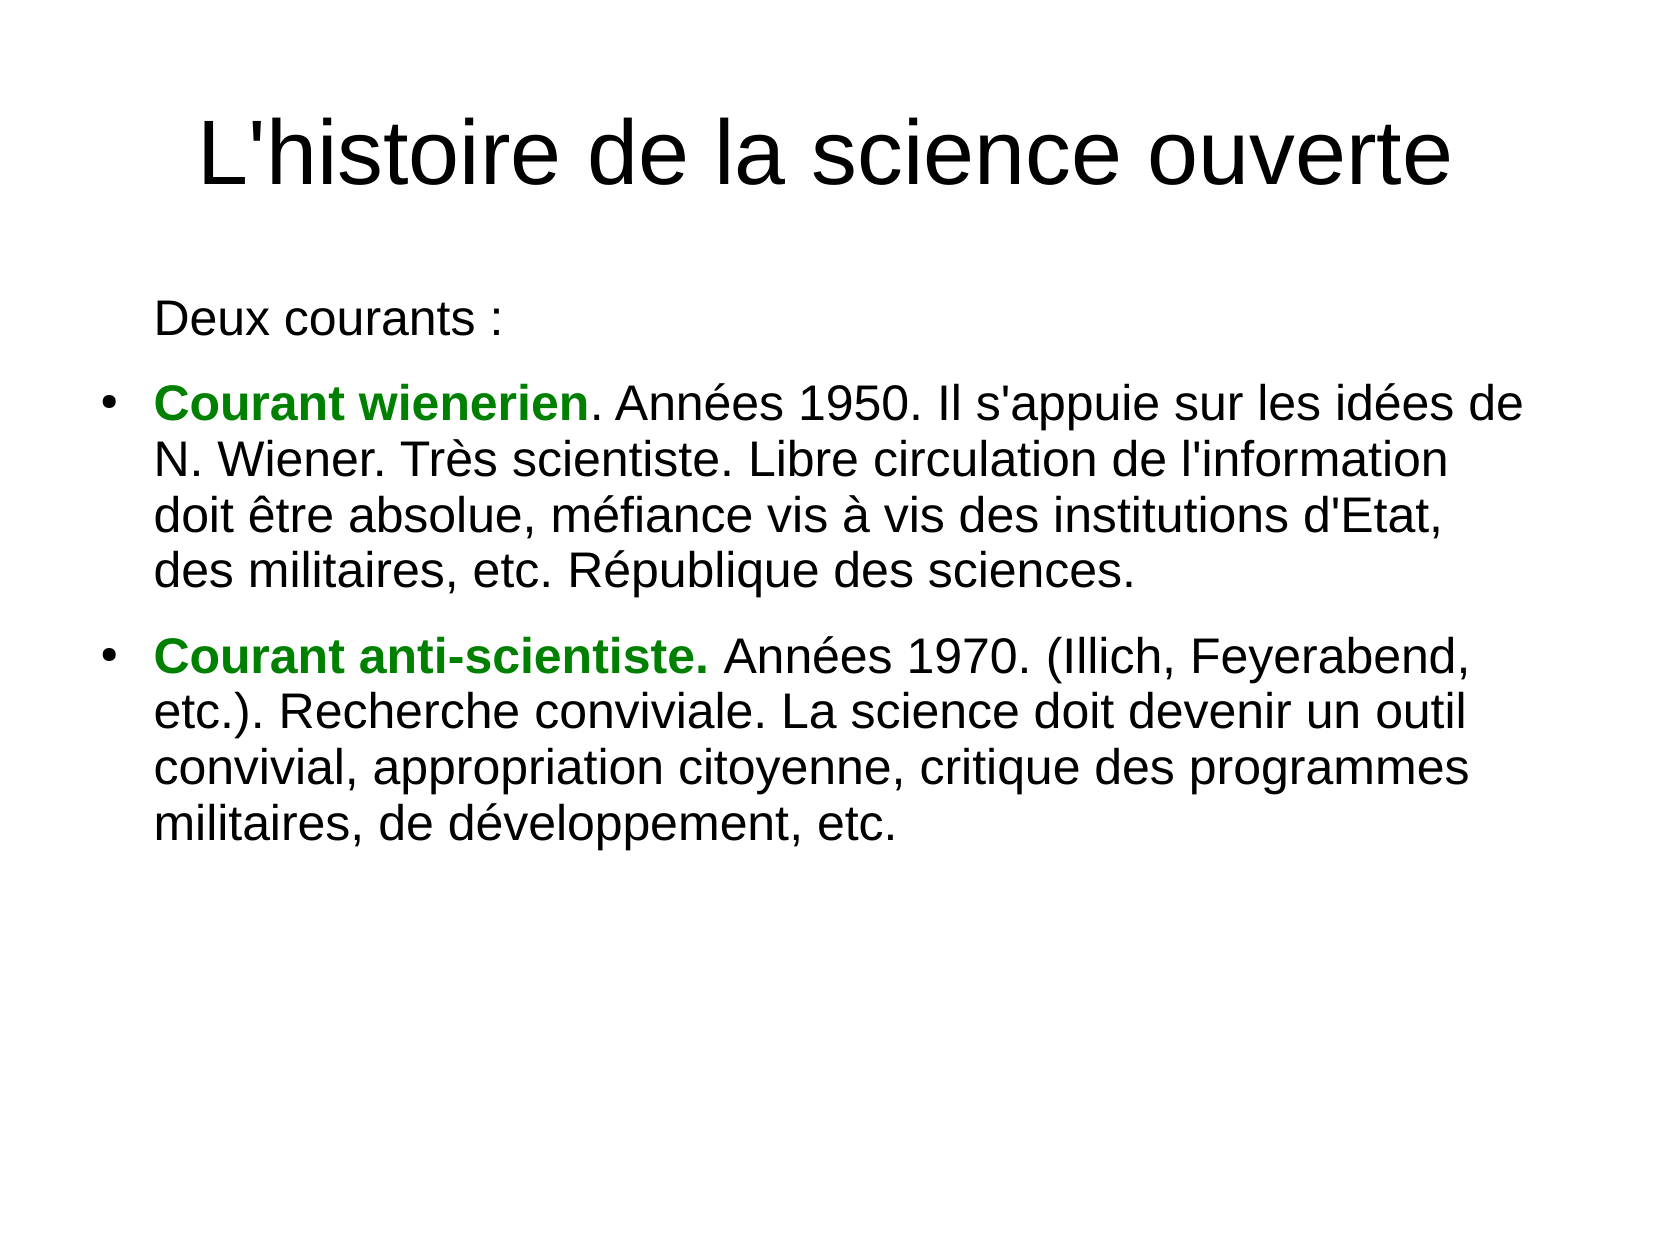

# L'histoire de la science ouverte
Deux courants :
Courant wienerien. Années 1950. Il s'appuie sur les idées de N. Wiener. Très scientiste. Libre circulation de l'information doit être absolue, méfiance vis à vis des institutions d'Etat, des militaires, etc. République des sciences.
Courant anti-scientiste. Années 1970. (Illich, Feyerabend, etc.). Recherche conviviale. La science doit devenir un outil convivial, appropriation citoyenne, critique des programmes militaires, de développement, etc.